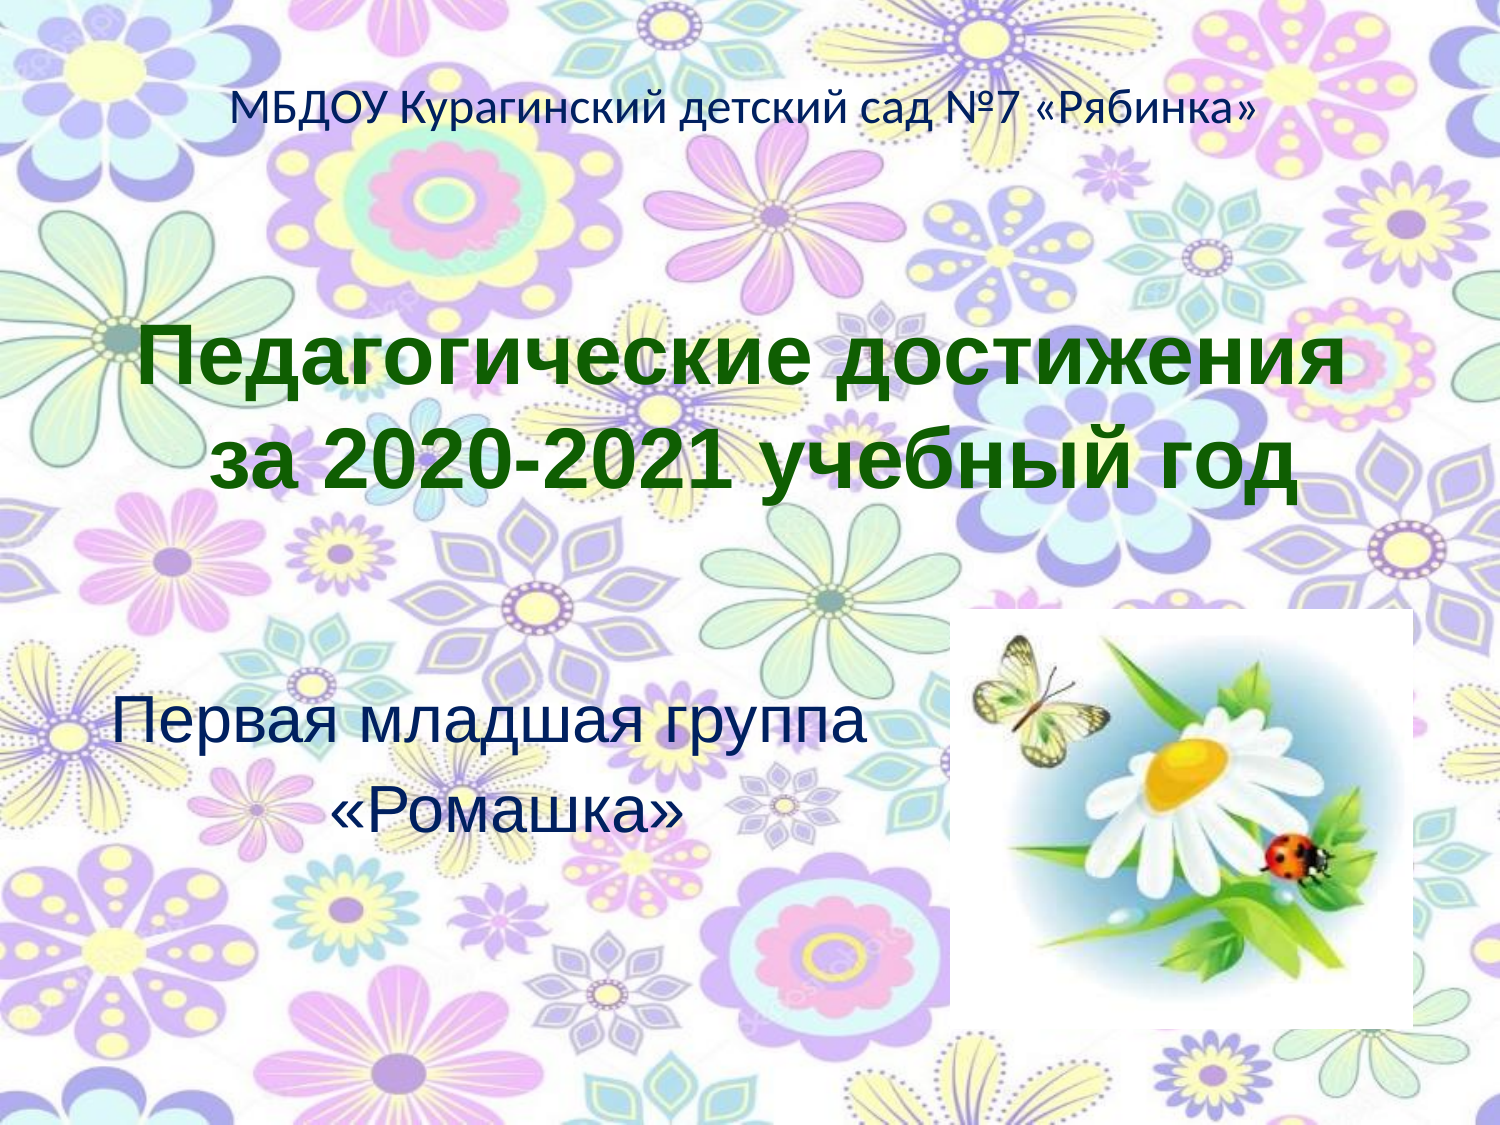

МБДОУ Курагинский детский сад №7 «Рябинка»
Педагогические достижения
за 2020-2021 учебный год
Первая младшая группа
«Ромашка»